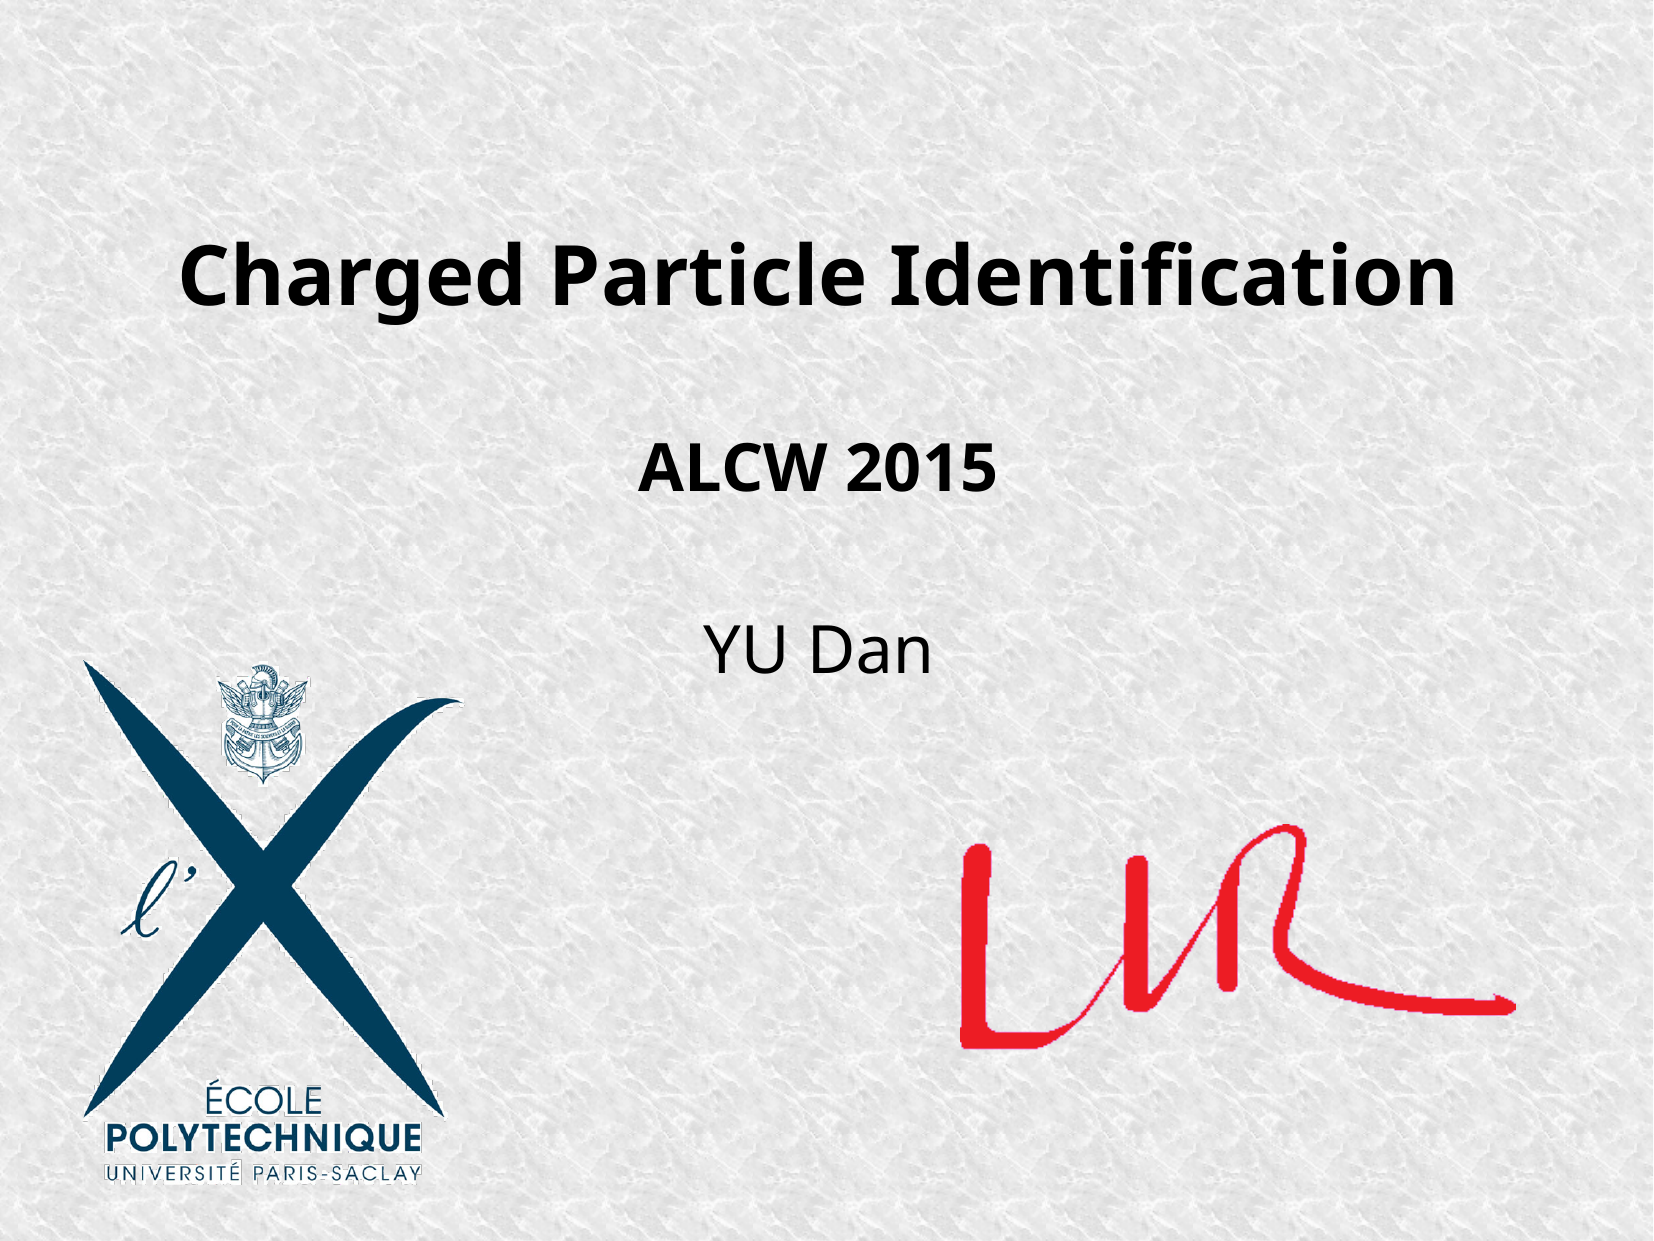

# Charged Particle Identification
ALCW 2015
YU Dan